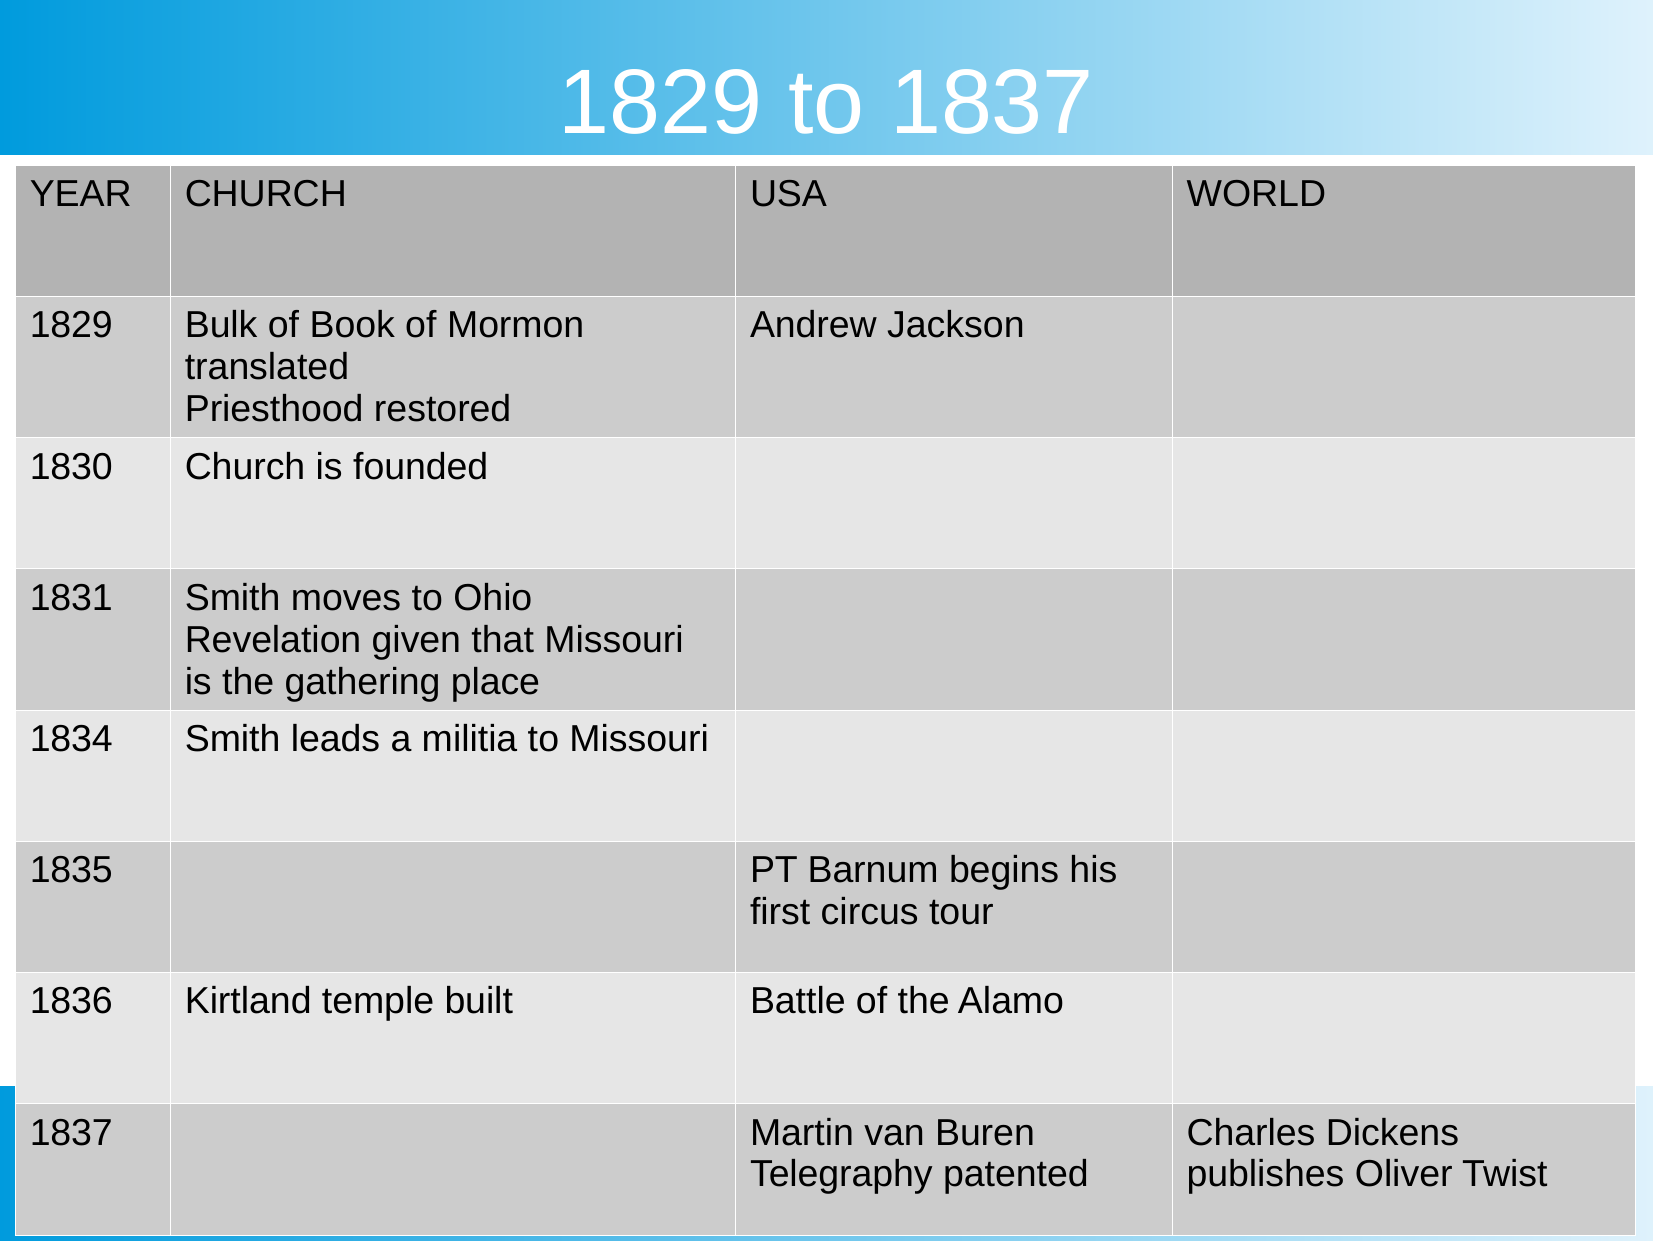

# 1829 to 1837
| YEAR | CHURCH | USA | WORLD |
| --- | --- | --- | --- |
| 1829 | Bulk of Book of Mormon translated Priesthood restored | Andrew Jackson | |
| 1830 | Church is founded | | |
| 1831 | Smith moves to Ohio Revelation given that Missouri is the gathering place | | |
| 1834 | Smith leads a militia to Missouri | | |
| 1835 | | PT Barnum begins his first circus tour | |
| 1836 | Kirtland temple built | Battle of the Alamo | |
| 1837 | | Martin van Buren Telegraphy patented | Charles Dickens publishes Oliver Twist |